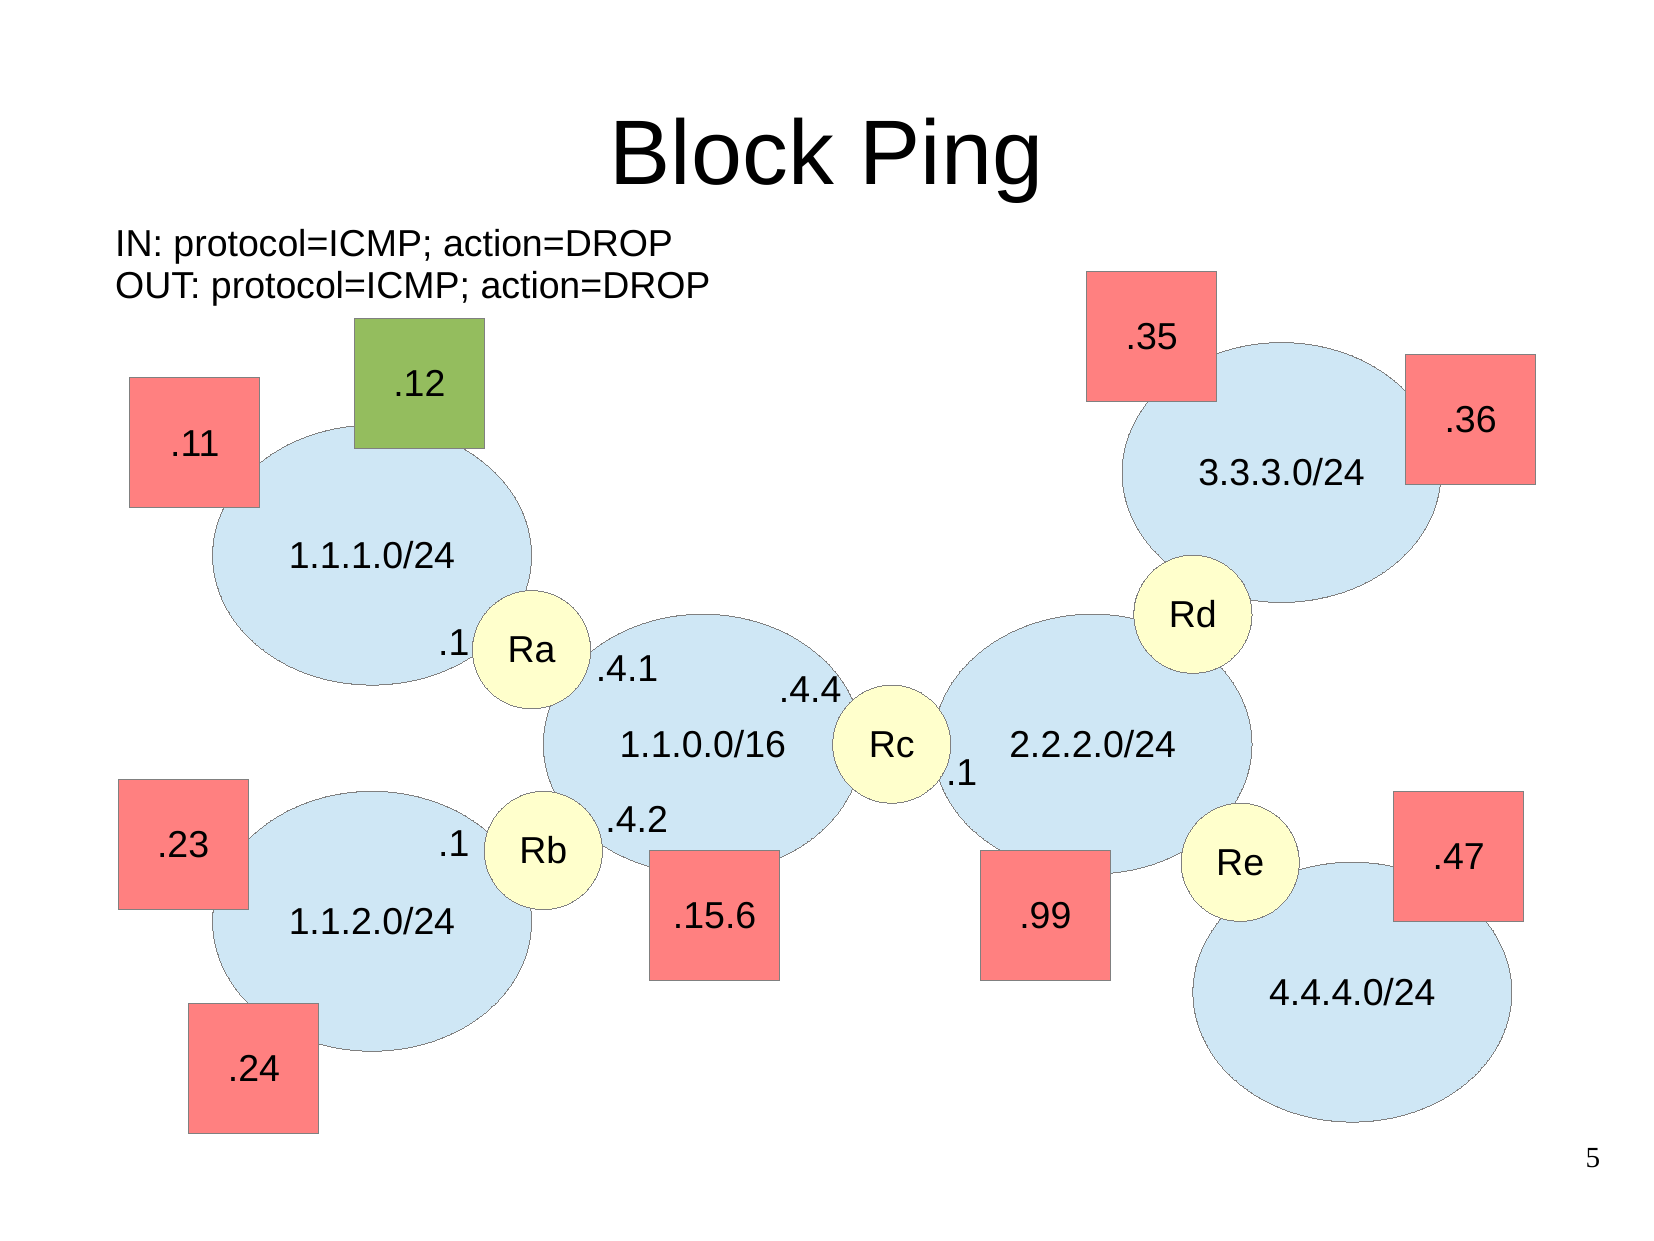

# Block Ping
IN: protocol=ICMP; action=DROP
OUT: protocol=ICMP; action=DROP
.35
.12
3.3.3.0/24
.36
.11
1.1.1.0/24
Rd
Ra
.1
1.1.0.0/16
2.2.2.0/24
.4.1
.4.4
Rc
.1
.23
1.1.2.0/24
Rb
.4.2
.47
Re
.1
.15.6
.99
4.4.4.0/24
.24
5